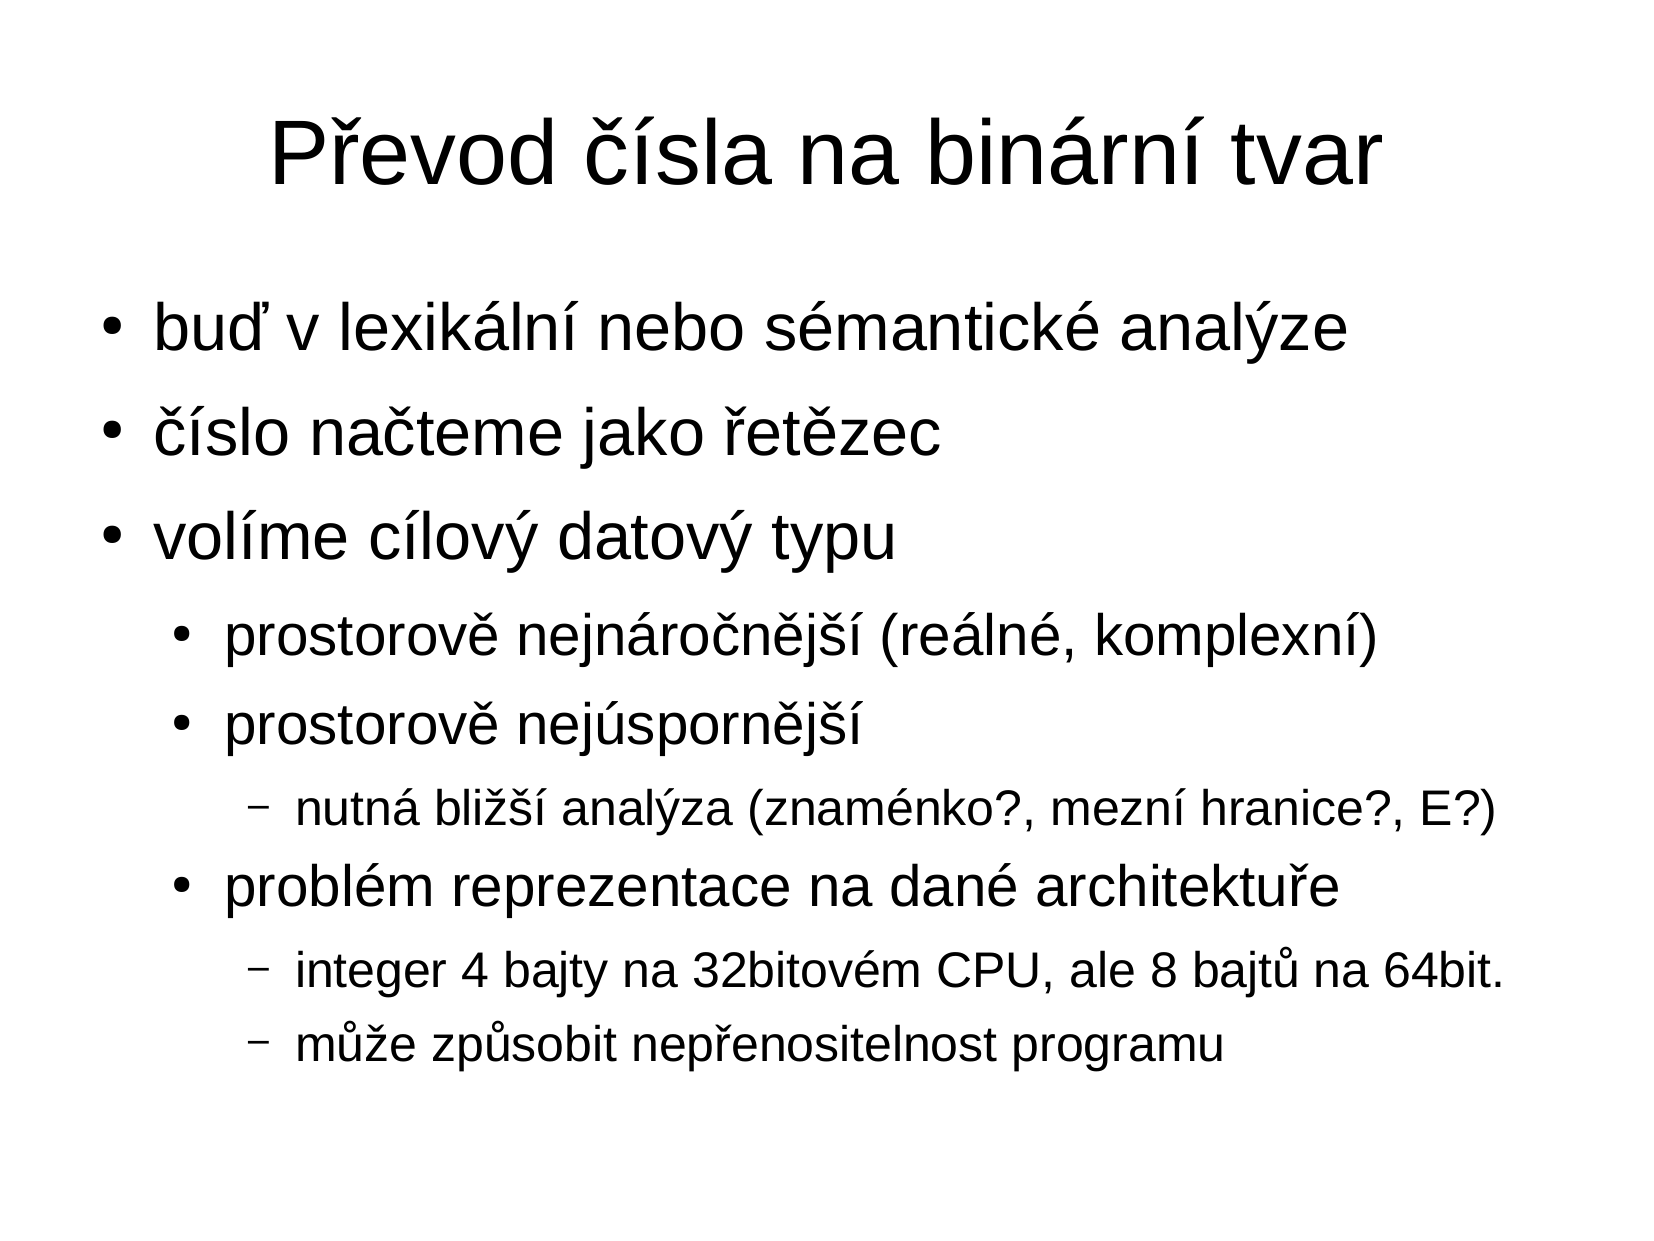

# Převod čísla na binární tvar
buď v lexikální nebo sémantické analýze
číslo načteme jako řetězec
volíme cílový datový typu
prostorově nejnáročnější (reálné, komplexní)
prostorově nejúspornější
nutná bližší analýza (znaménko?, mezní hranice?, E?)
problém reprezentace na dané architektuře
integer 4 bajty na 32bitovém CPU, ale 8 bajtů na 64bit.
může způsobit nepřenositelnost programu